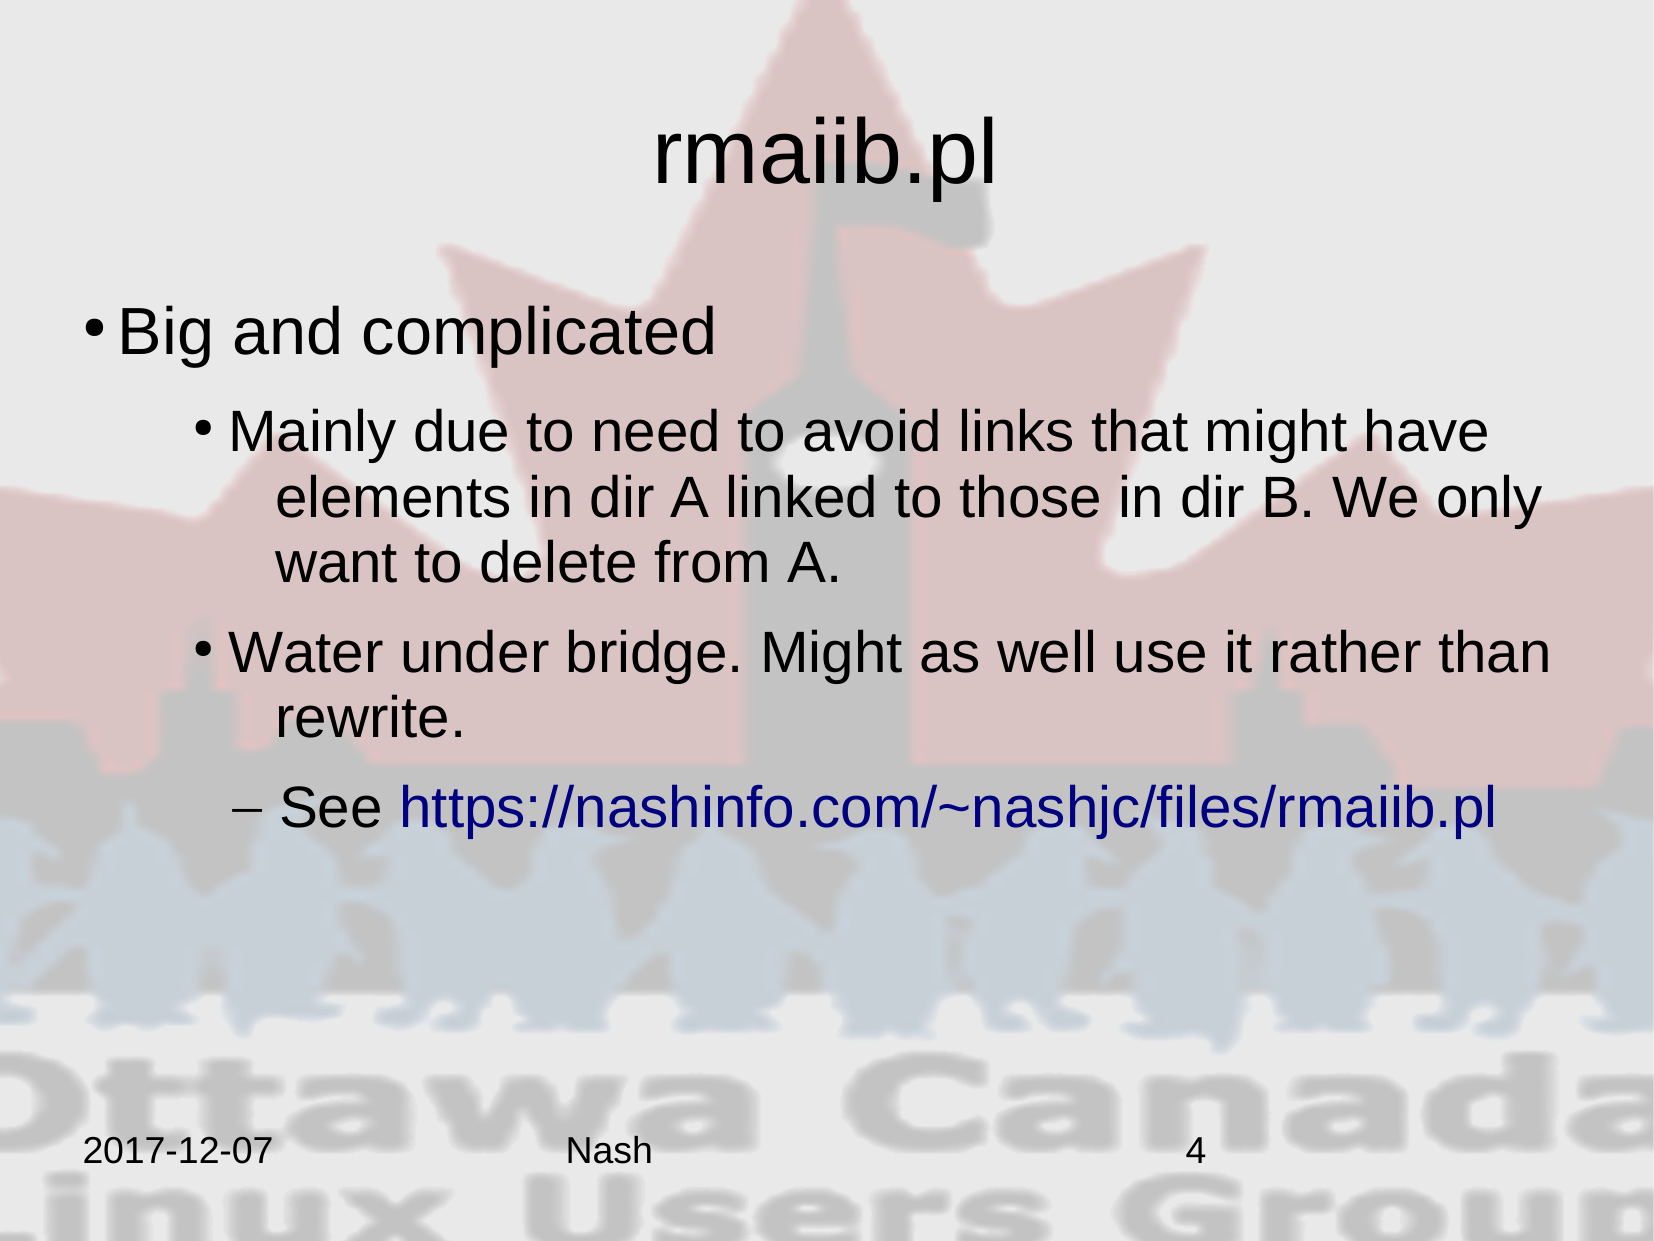

# rmaiib.pl
Big and complicated
Mainly due to need to avoid links that might have elements in dir A linked to those in dir B. We only want to delete from A.
Water under bridge. Might as well use it rather than rewrite.
See https://nashinfo.com/~nashjc/files/rmaiib.pl
4